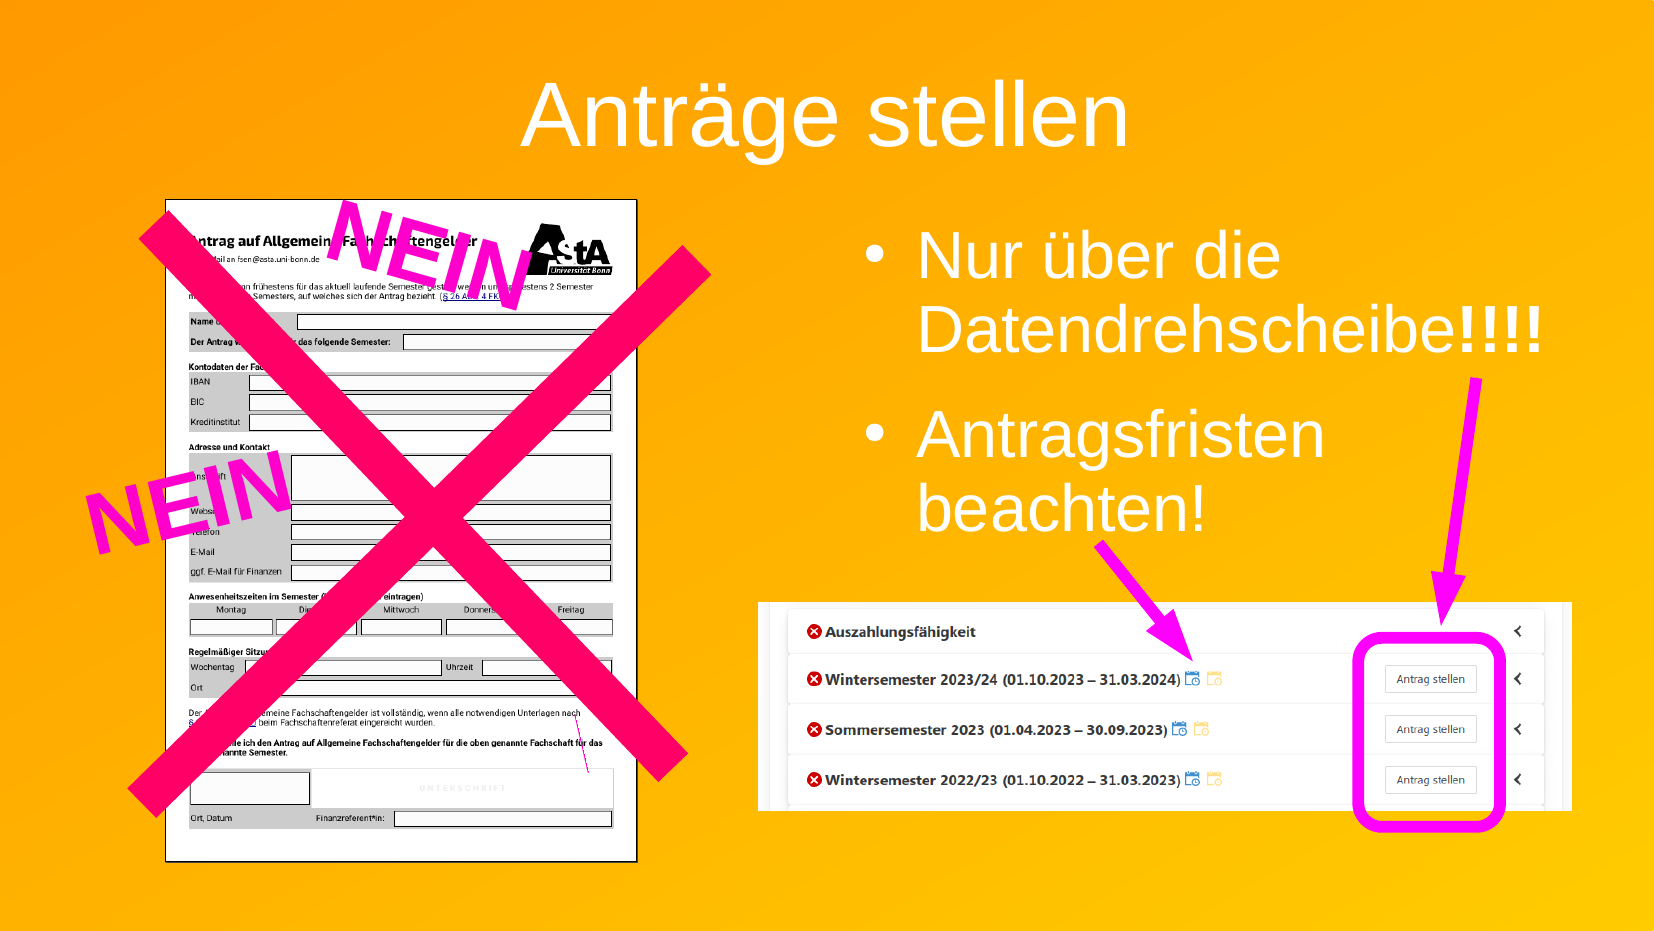

# Anträge stellen
NEIN
Nur über die Datendrehscheibe!!!!
Antragsfristen beachten!
NEIN
NEIN